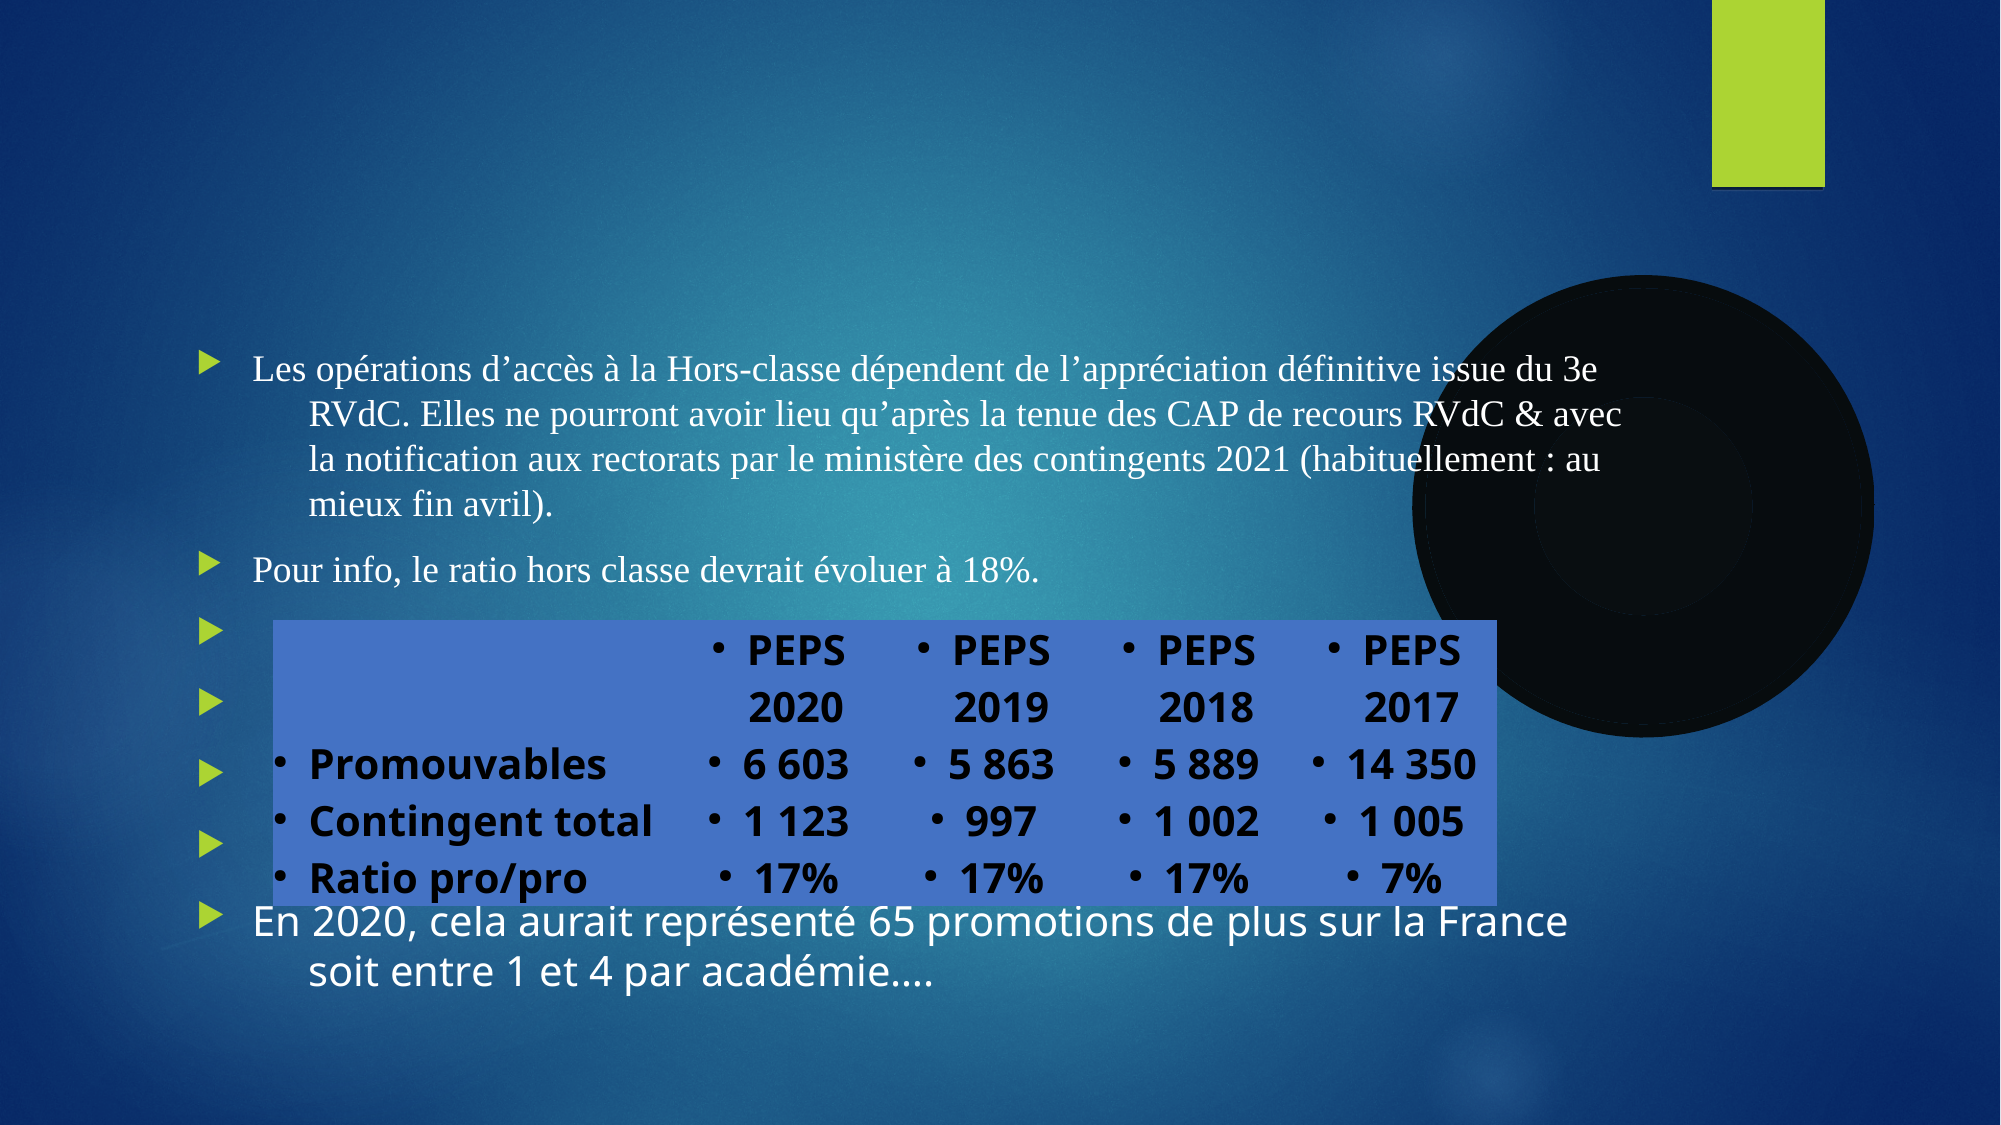

#
Les opérations d’accès à la Hors-classe dépendent de l’appréciation définitive issue du 3e RVdC. Elles ne pourront avoir lieu qu’après la tenue des CAP de recours RVdC & avec la notification aux rectorats par le ministère des contingents 2021 (habituellement : au mieux fin avril).
Pour info, le ratio hors classe devrait évoluer à 18%.
En 2020, cela aurait représenté 65 promotions de plus sur la France soit entre 1 et 4 par académie….
| | PEPS 2020 | PEPS 2019 | PEPS 2018 | PEPS 2017 |
| --- | --- | --- | --- | --- |
| Promouvables | 6 603 | 5 863 | 5 889 | 14 350 |
| Contingent total | 1 123 | 997 | 1 002 | 1 005 |
| Ratio pro/pro | 17% | 17% | 17% | 7% |